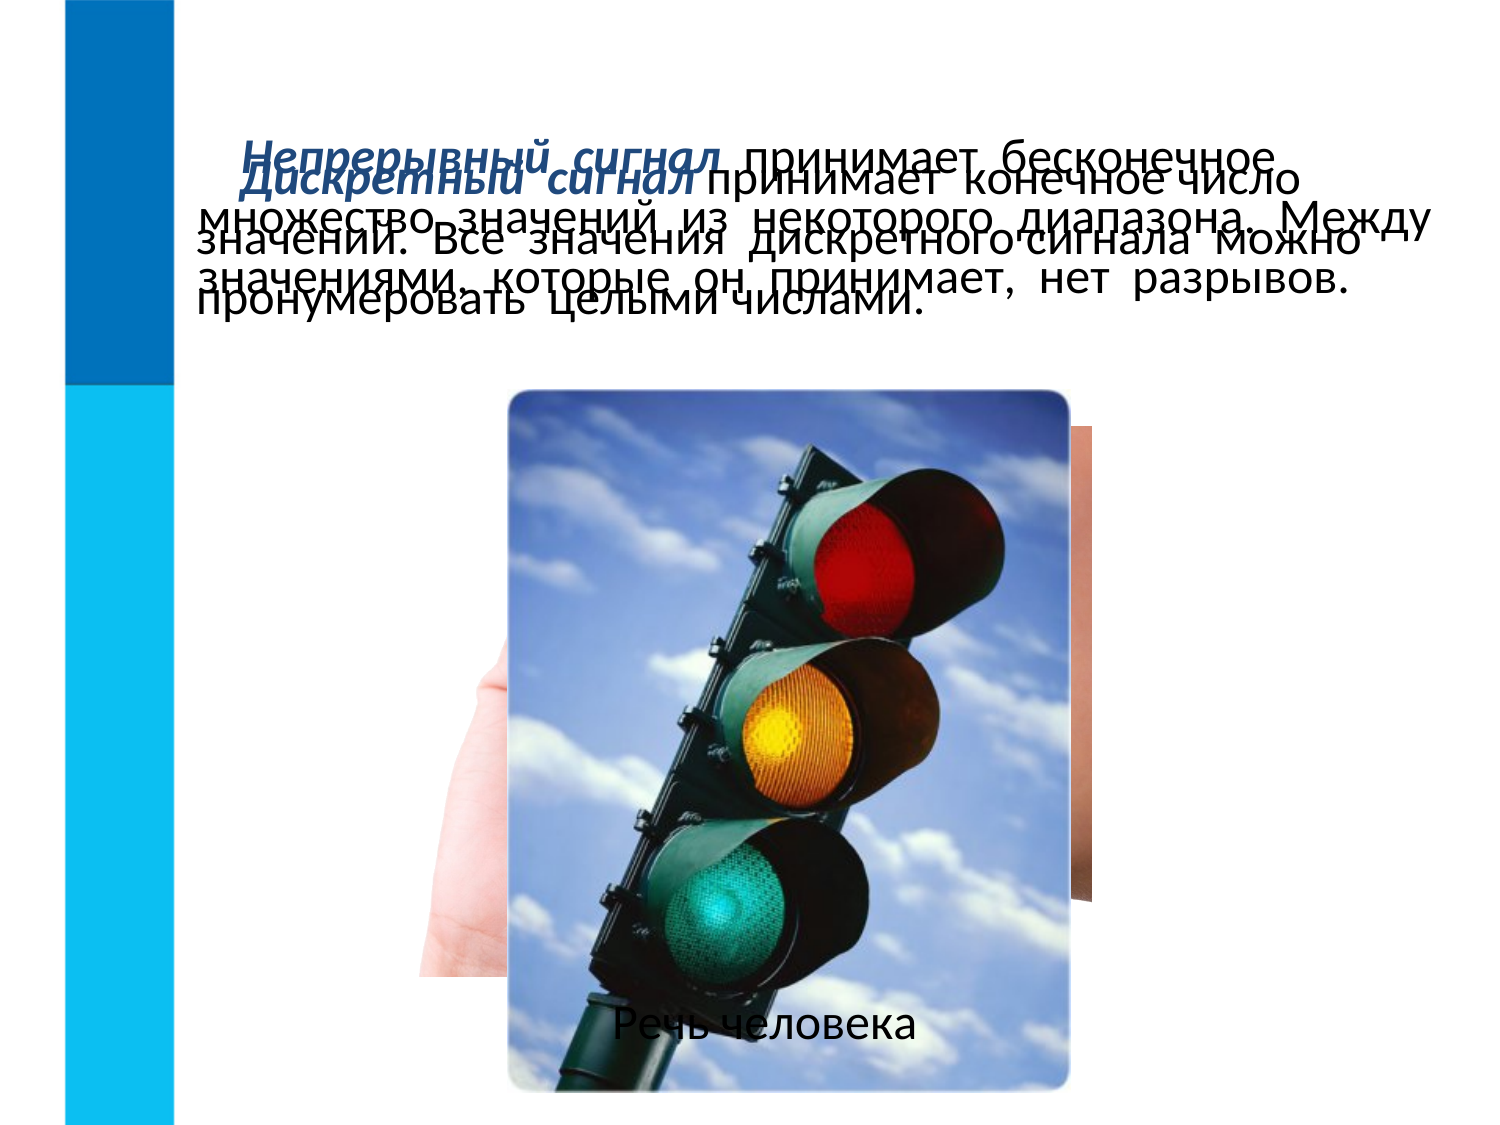

Непрерывный сигнал принимает бесконечное множество значений из некоторого диапазона. Между значениями, которые он принимает, нет разрывов.
Дискретный сигнал принимает конечное число значений. Все значения дискретного сигнала можно пронумеровать целыми числами.
Речь человека